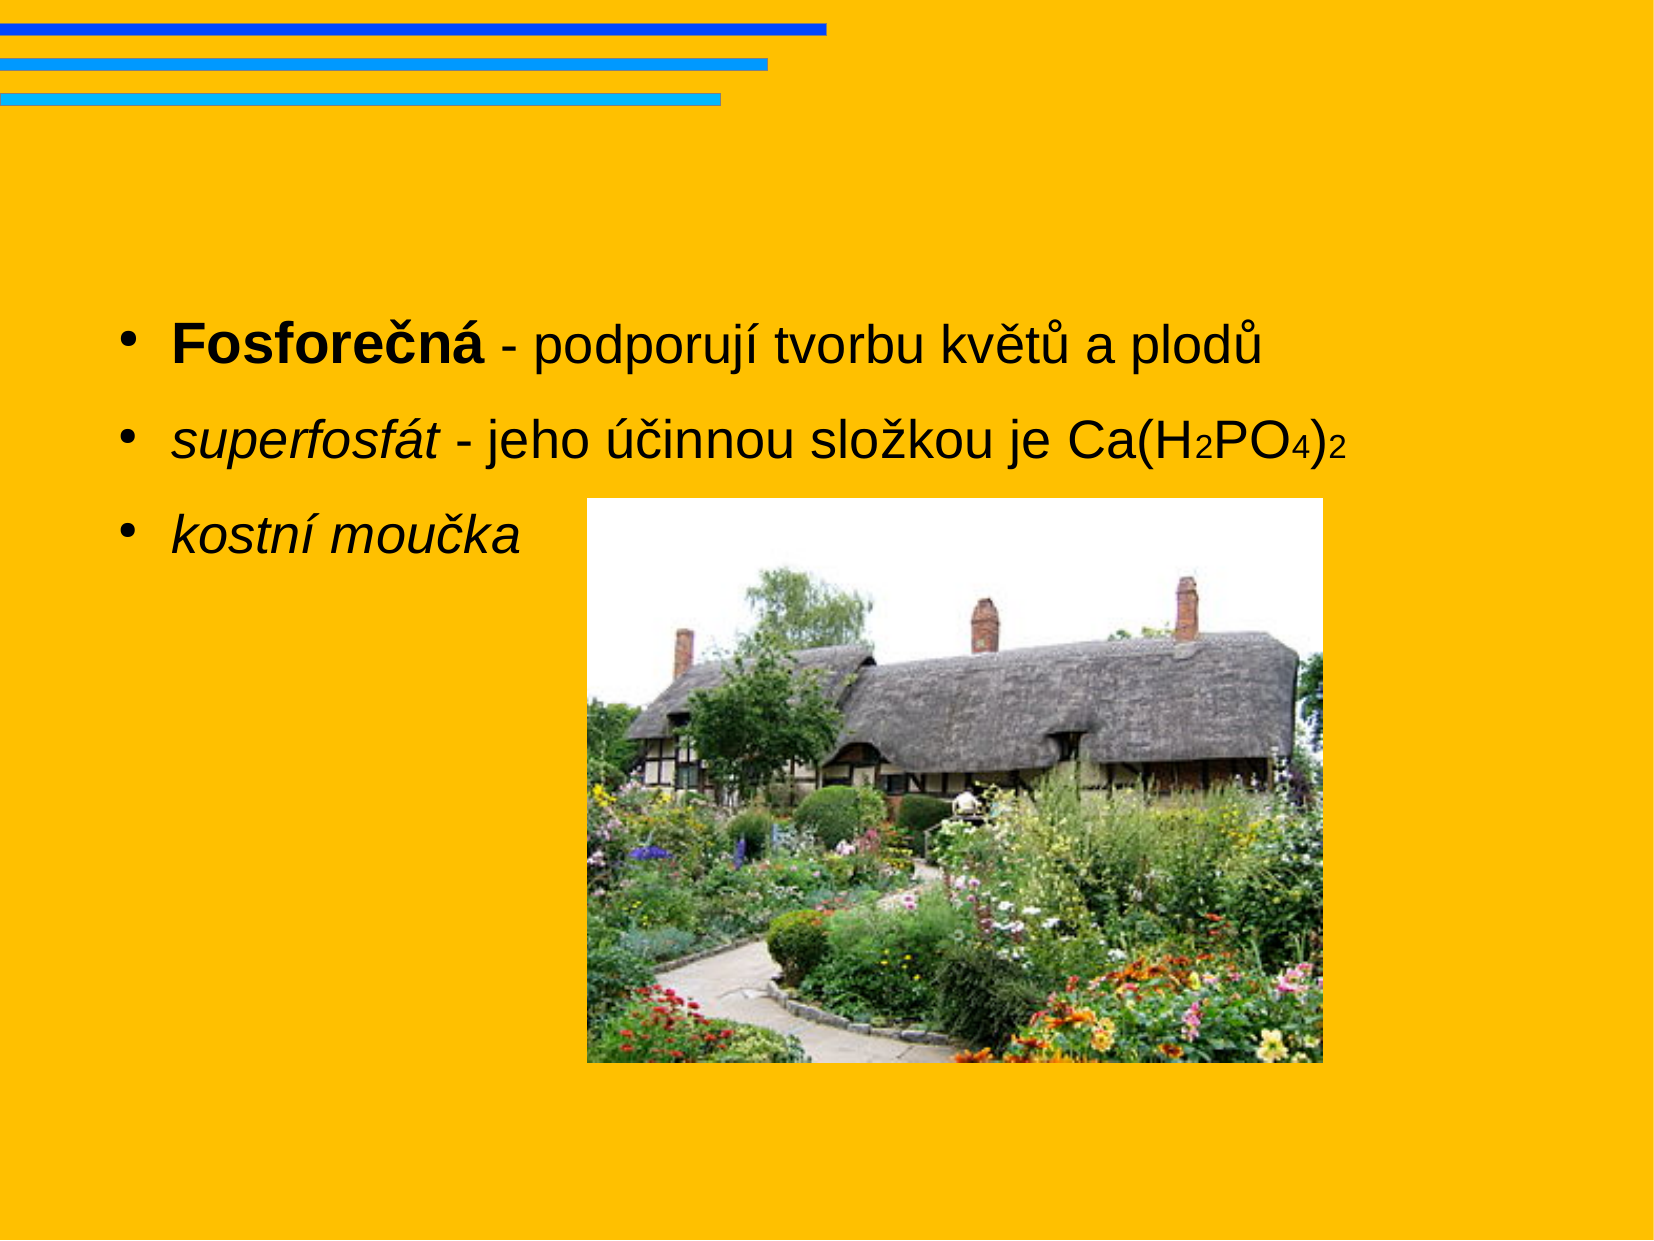

# Fosforečná - podporují tvorbu květů a plodů
superfosfát - jeho účinnou složkou je Ca(H2PO4)2
kostní moučka